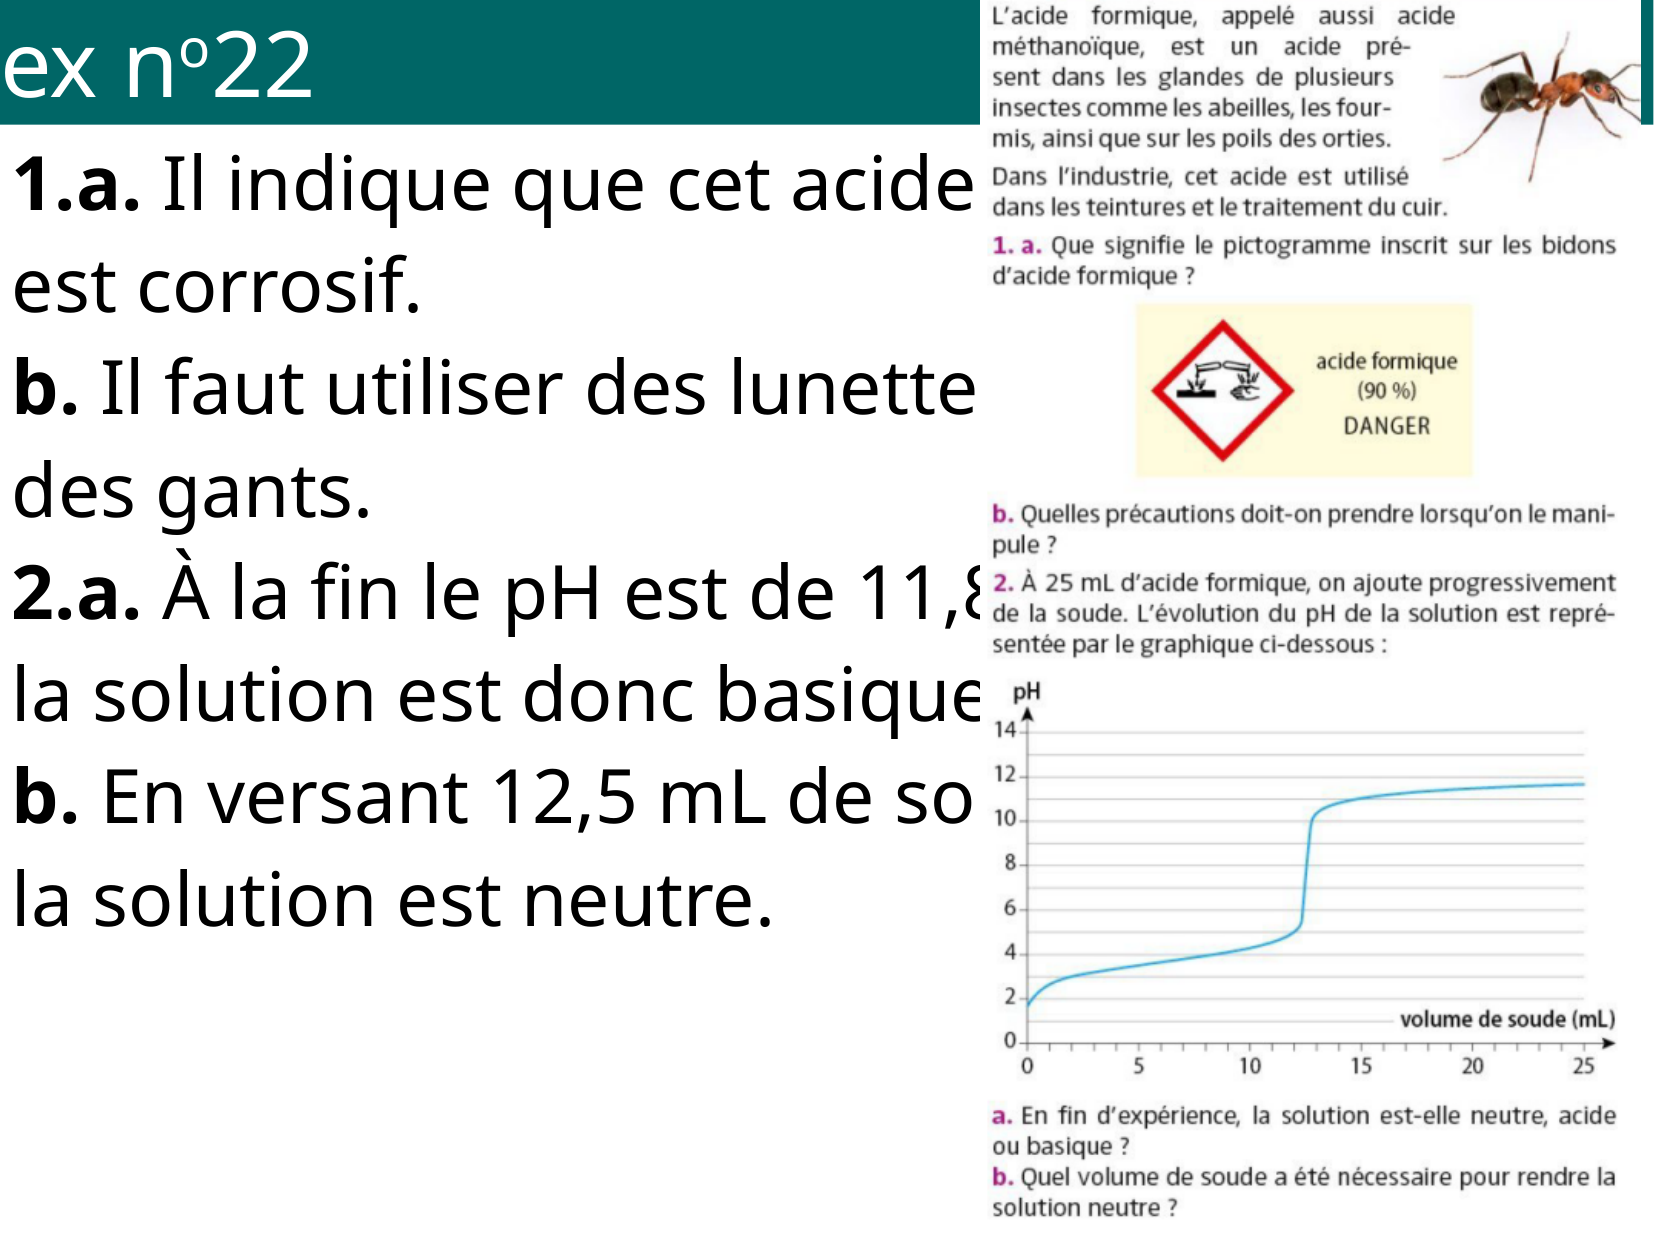

# ex no22
1.a. Il indique que cet acide
est corrosif.
b. Il faut utiliser des lunettes et
des gants.
2.a. À la fin le pH est de 11,8,
la solution est donc basique.
b. En versant 12,5 mL de soude
la solution est neutre.